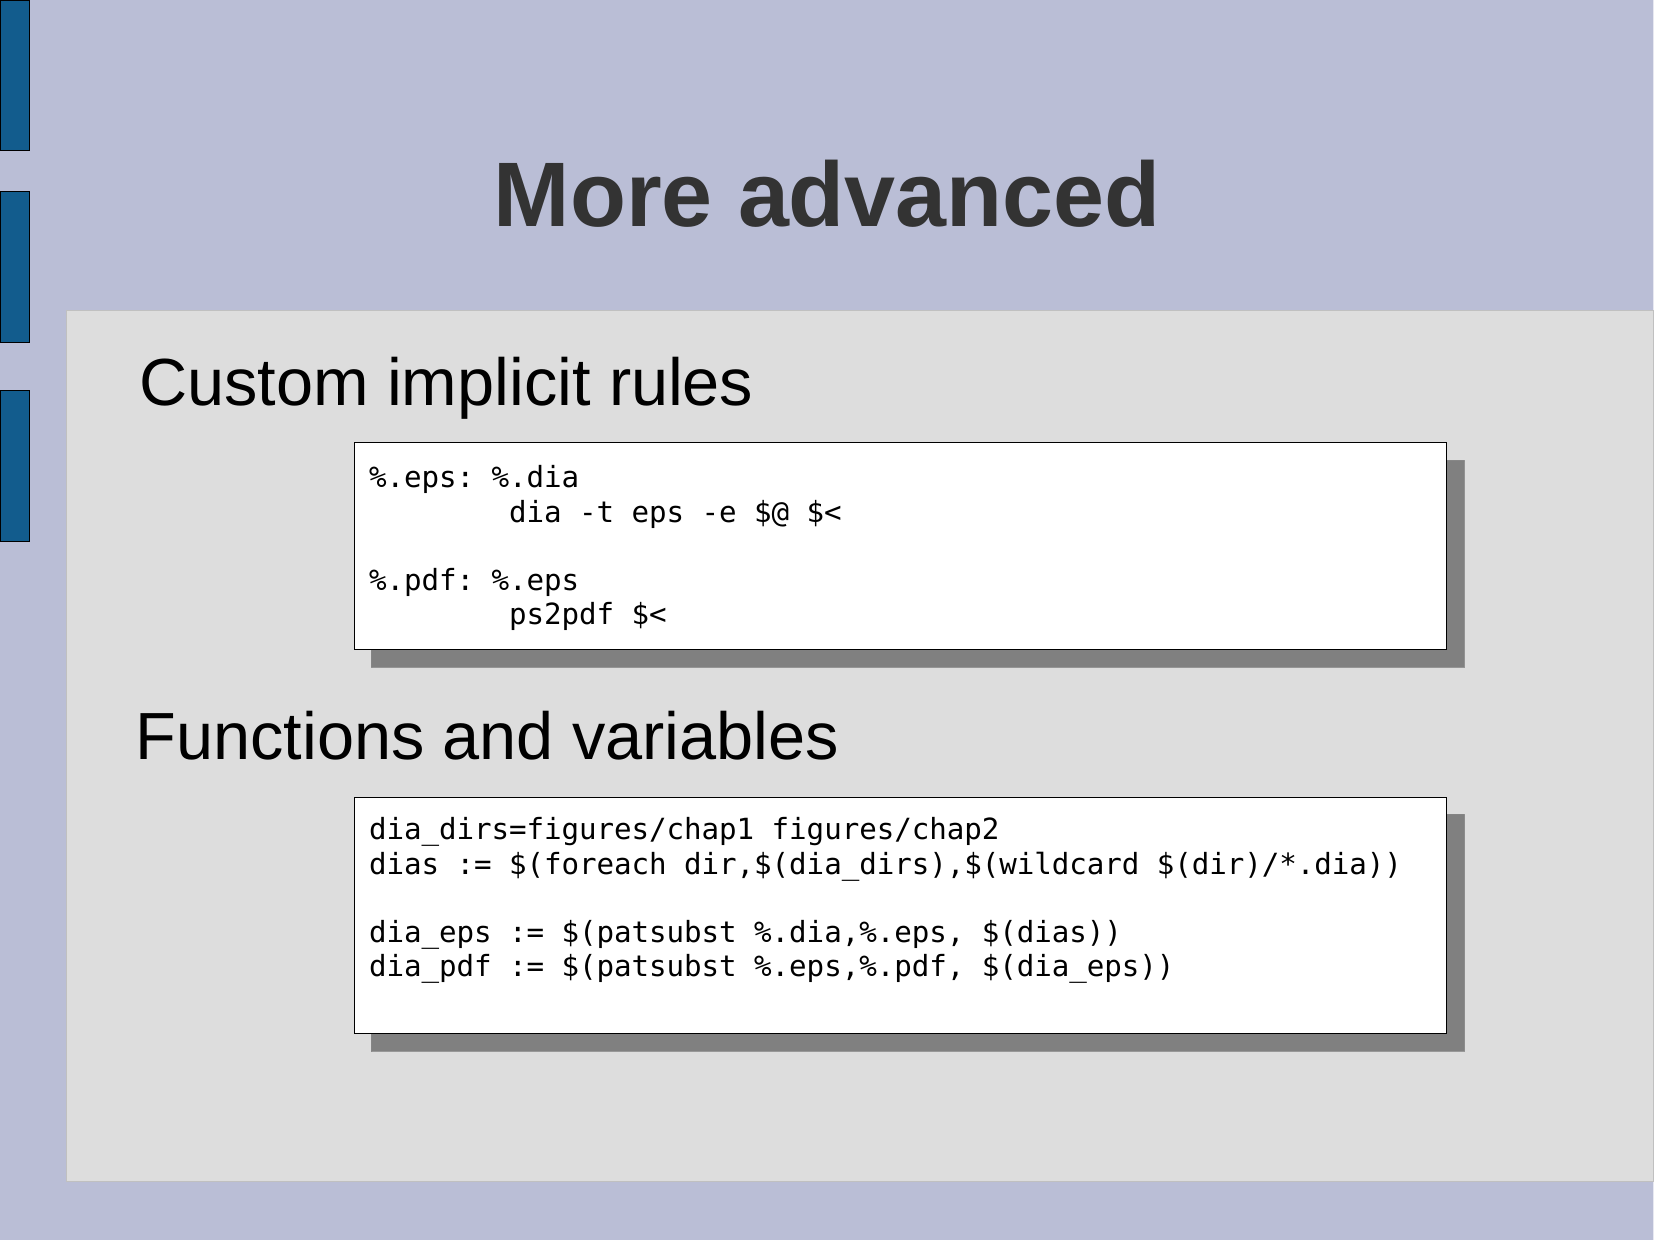

# More advanced
Custom implicit rules
%.eps: %.dia
 dia -t eps -e $@ $<
%.pdf: %.eps
 ps2pdf $<
Functions and variables
dia_dirs=figures/chap1 figures/chap2
dias := $(foreach dir,$(dia_dirs),$(wildcard $(dir)/*.dia))
dia_eps := $(patsubst %.dia,%.eps, $(dias))
dia_pdf := $(patsubst %.eps,%.pdf, $(dia_eps))